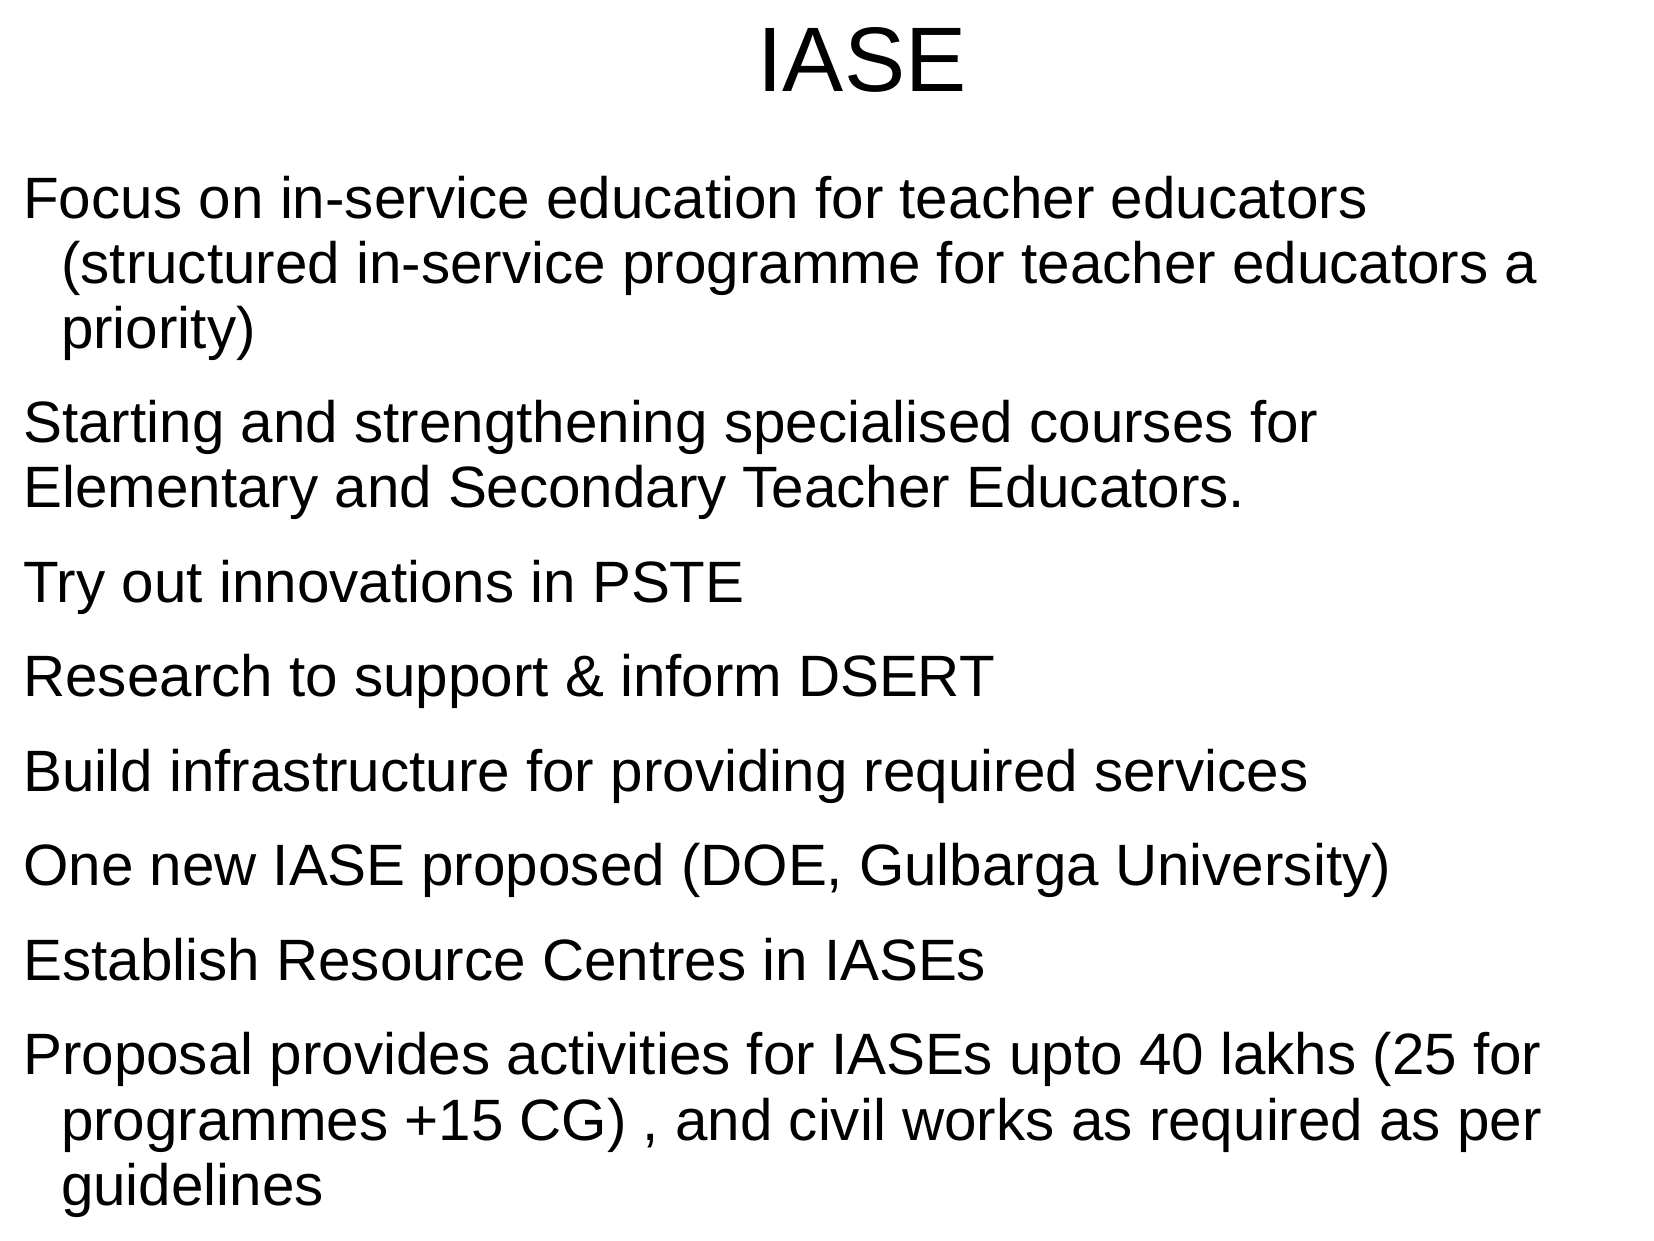

# IASE
Focus on in-service education for teacher educators (structured in-service programme for teacher educators a priority)
Starting and strengthening specialised courses for Elementary and Secondary Teacher Educators.
Try out innovations in PSTE
Research to support & inform DSERT
Build infrastructure for providing required services
One new IASE proposed (DOE, Gulbarga University)
Establish Resource Centres in IASEs
Proposal provides activities for IASEs upto 40 lakhs (25 for programmes +15 CG) , and civil works as required as per guidelines